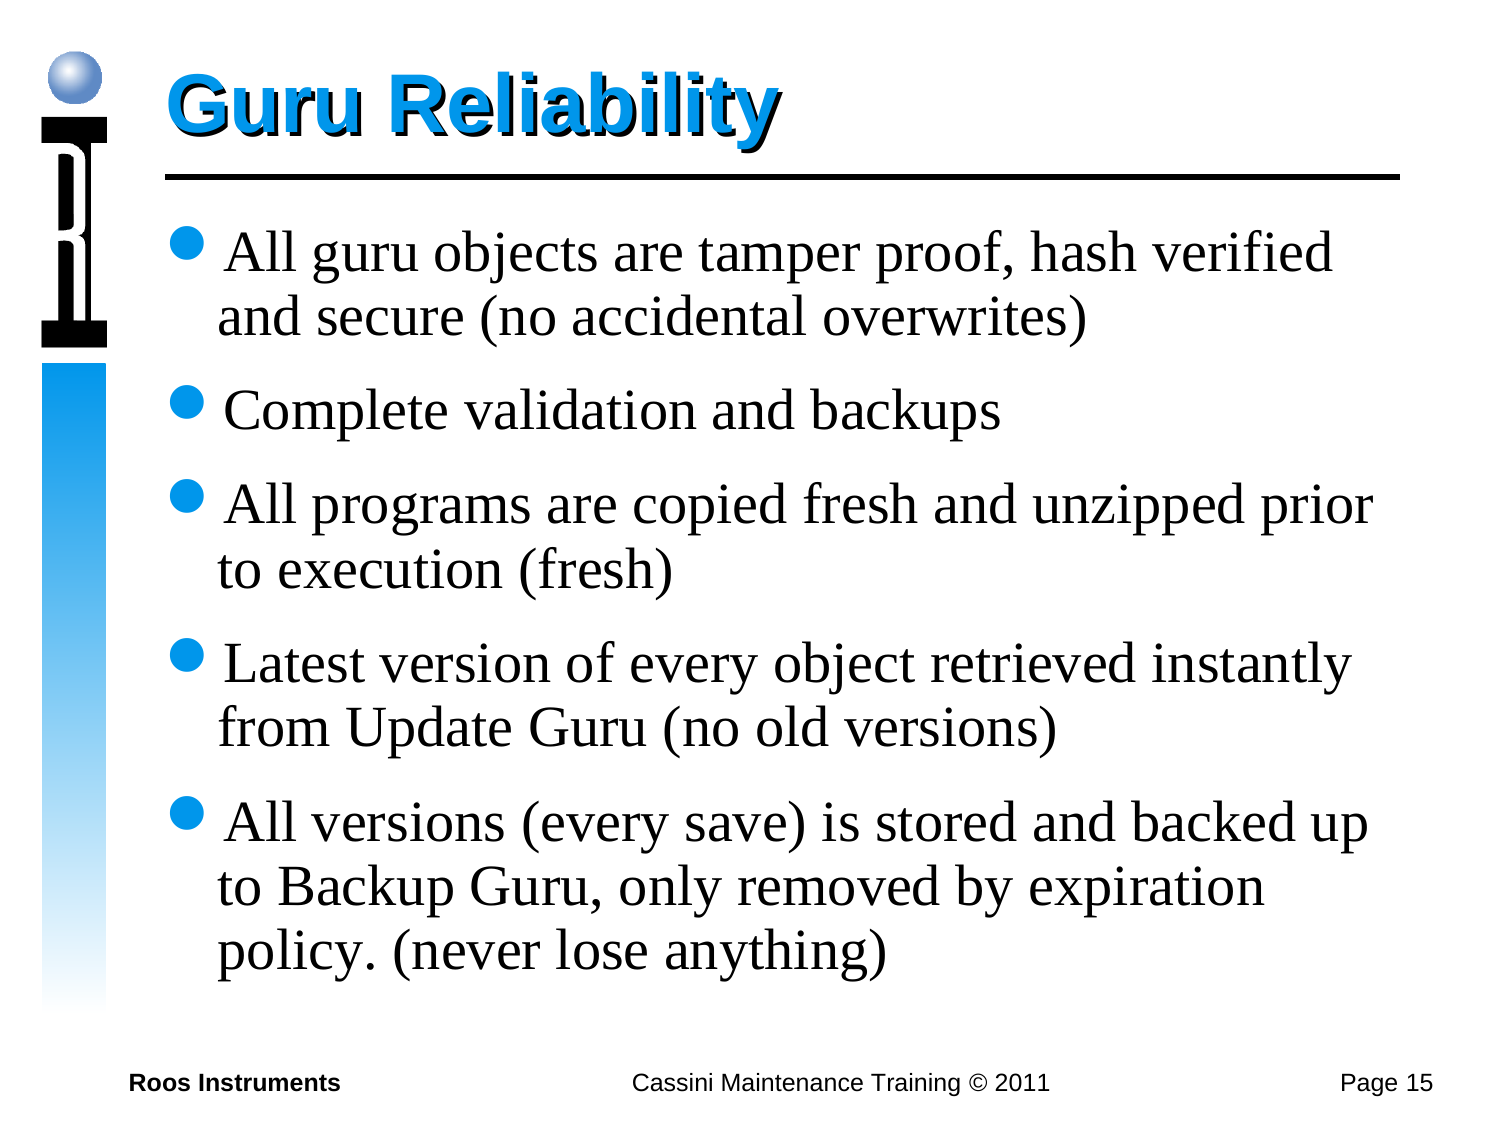

# Guru Reliability
All guru objects are tamper proof, hash verified and secure (no accidental overwrites)
Complete validation and backups
All programs are copied fresh and unzipped prior to execution (fresh)
Latest version of every object retrieved instantly from Update Guru (no old versions)
All versions (every save) is stored and backed up to Backup Guru, only removed by expiration policy. (never lose anything)